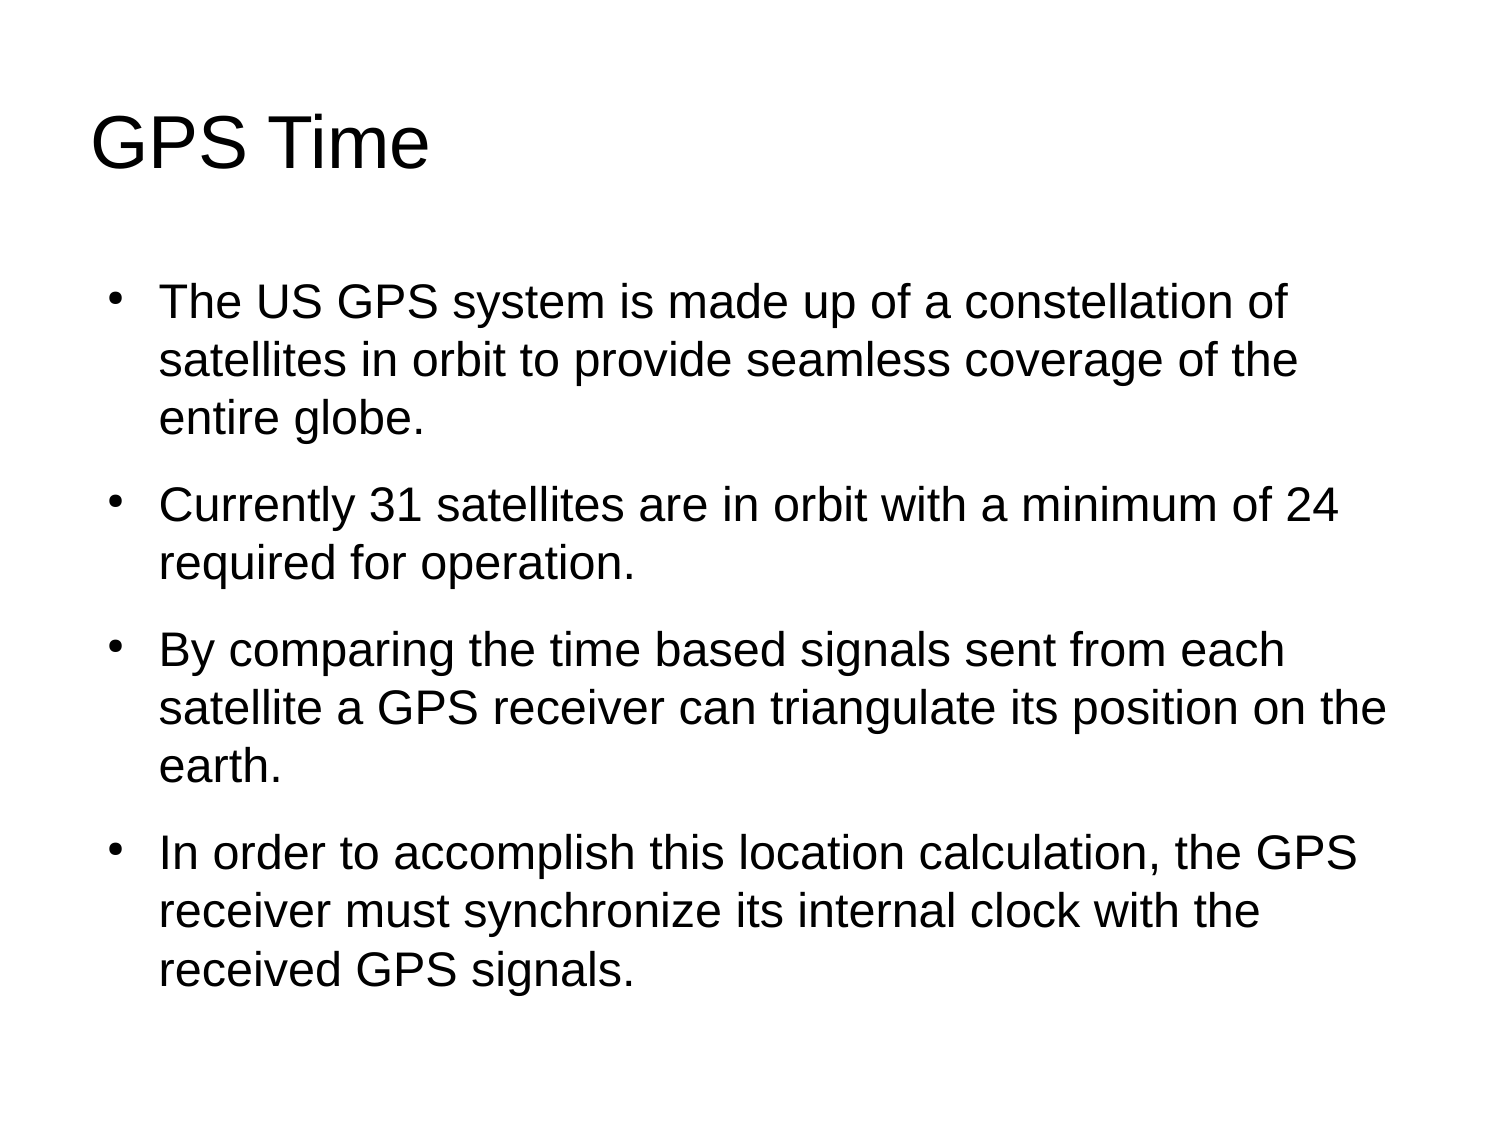

# GPS Time
The US GPS system is made up of a constellation of satellites in orbit to provide seamless coverage of the entire globe.
Currently 31 satellites are in orbit with a minimum of 24 required for operation.
By comparing the time based signals sent from each satellite a GPS receiver can triangulate its position on the earth.
In order to accomplish this location calculation, the GPS receiver must synchronize its internal clock with the received GPS signals.